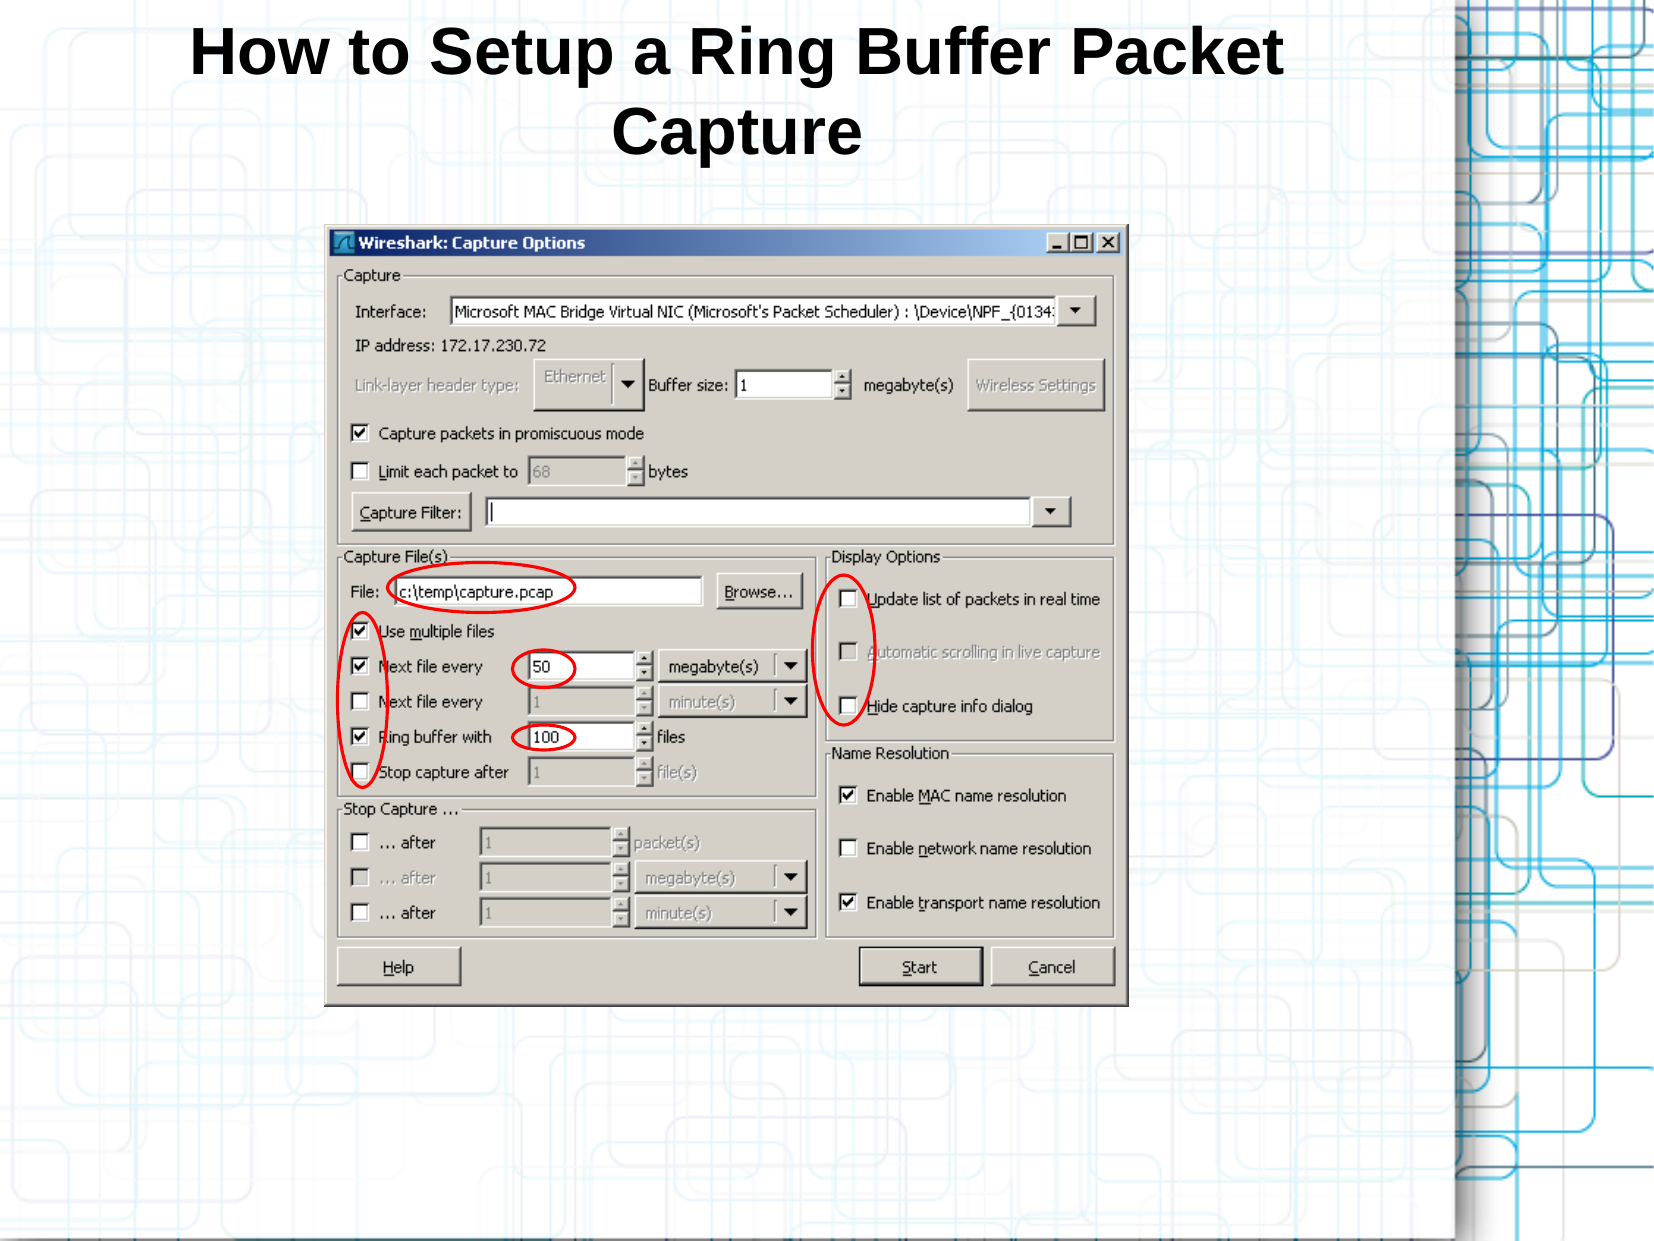

# How to Setup a Ring Buffer Packet Capture